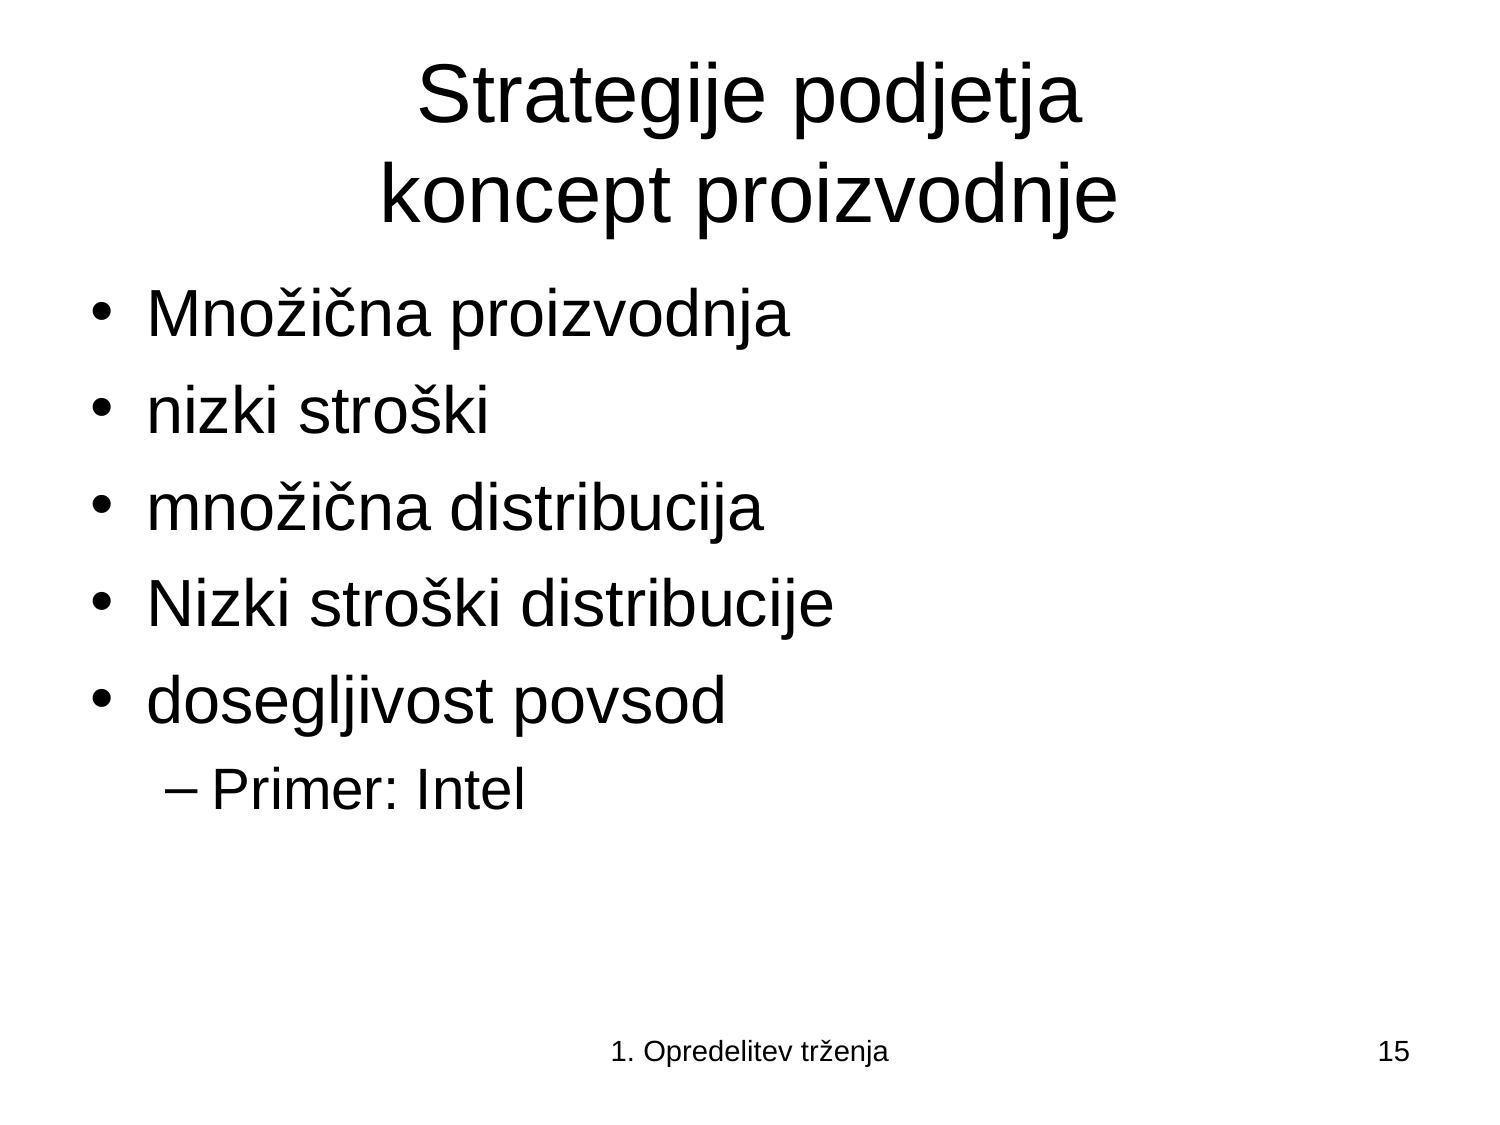

# Strategije podjetja koncept proizvodnje
Množična proizvodnja
nizki stroški
množična distribucija
Nizki stroški distribucije
dosegljivost povsod
Primer: Intel
1. Opredelitev trženja